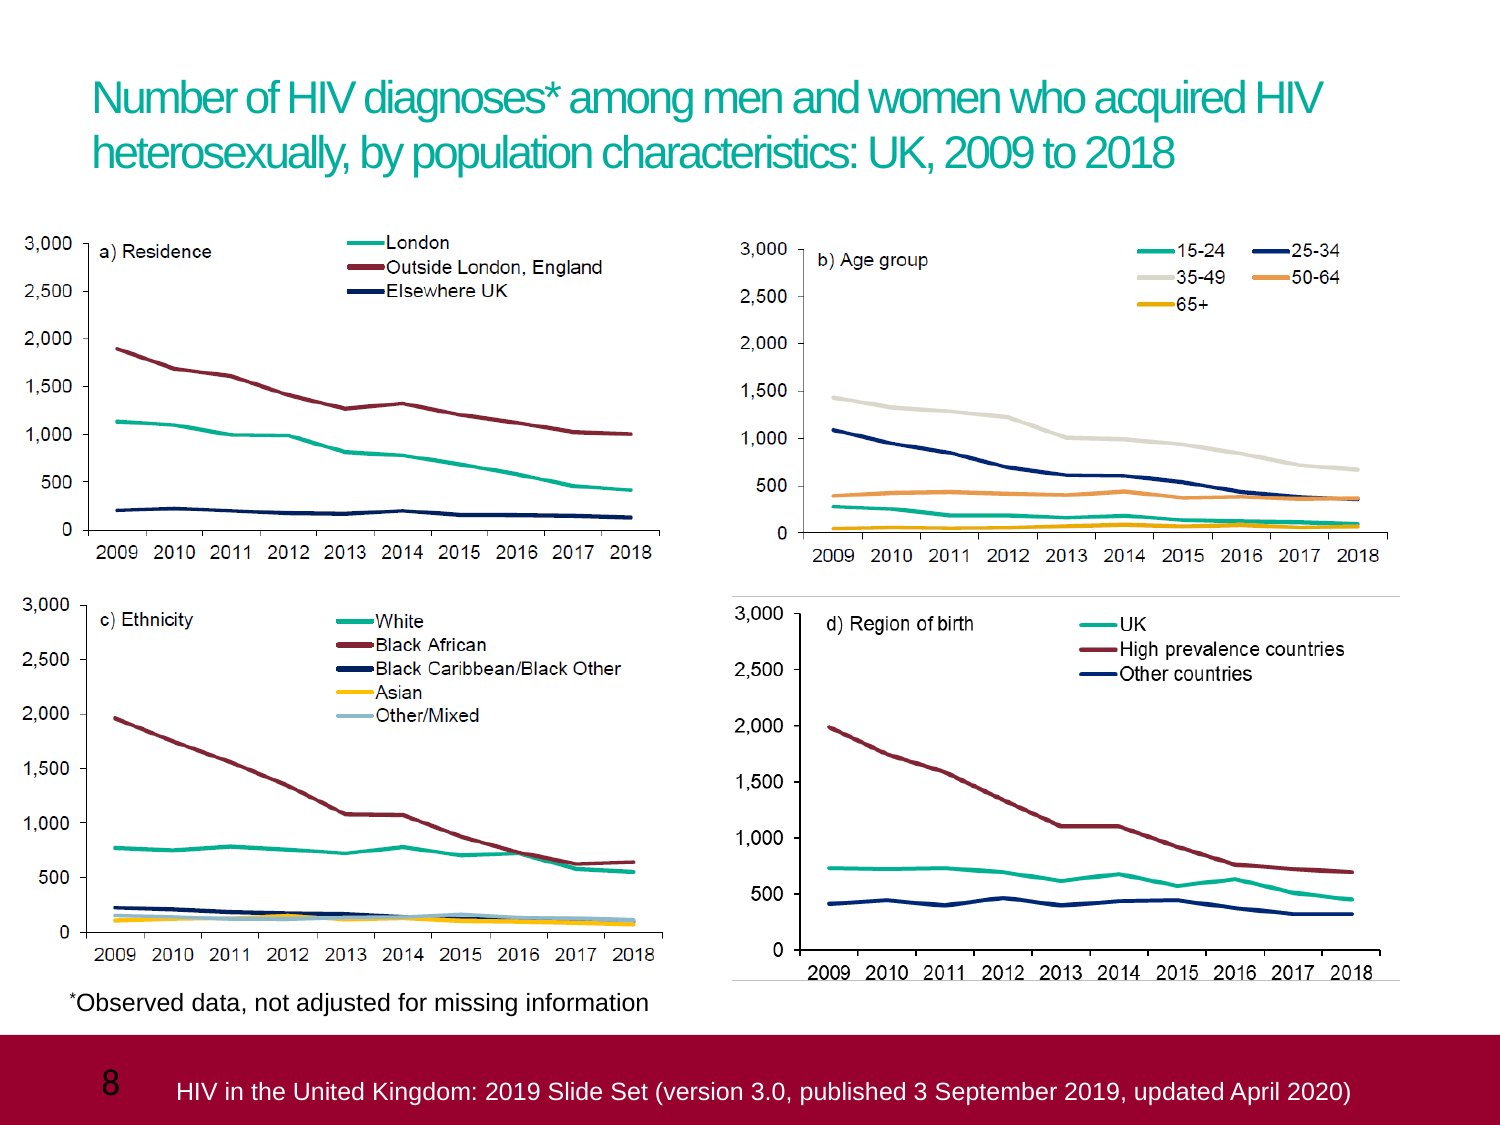

# Number of HIV diagnoses* among men and women who acquired HIV heterosexually, by population characteristics: UK, 2009 to 2018
*Observed data, not adjusted for missing information
 1
HIV in the United Kingdom: 2019 Slide Set (version 3.0, published 3 September 2019, updated April 2020)